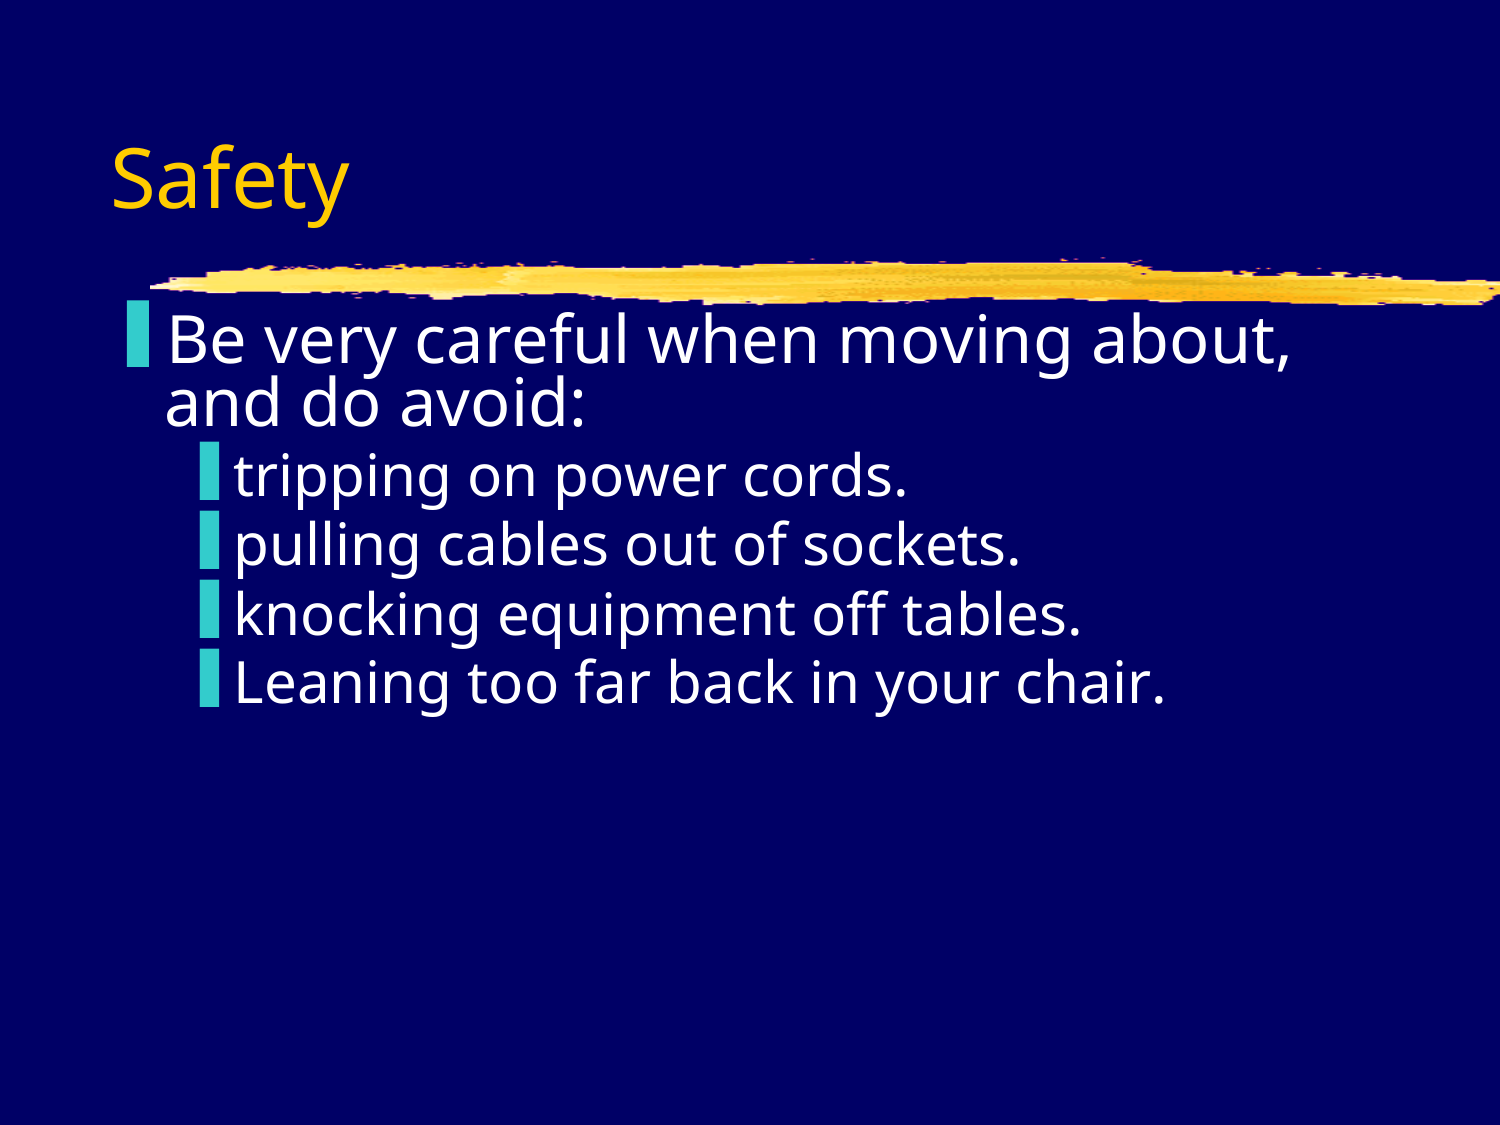

# Safety
Be very careful when moving about, and do avoid:
tripping on power cords.
pulling cables out of sockets.
knocking equipment off tables.
Leaning too far back in your chair.